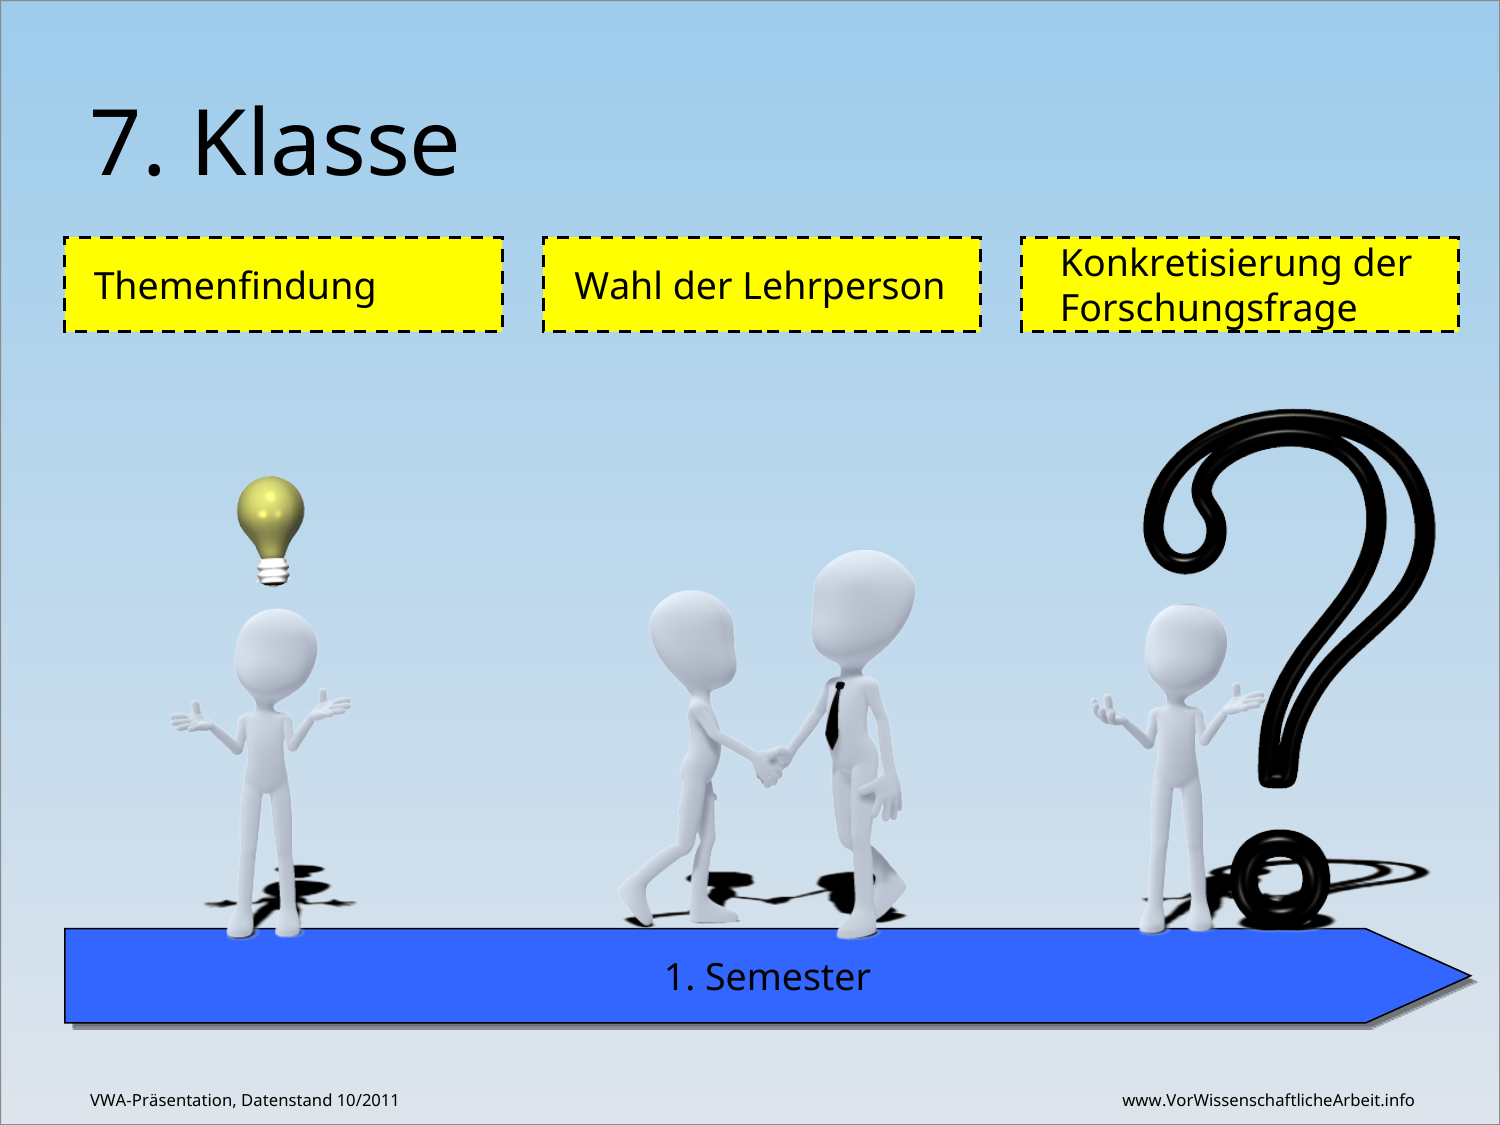

# 7. Klasse
Konkretisierung der
Forschungsfrage
Themenfindung
Wahl der Lehrperson
1. Semester